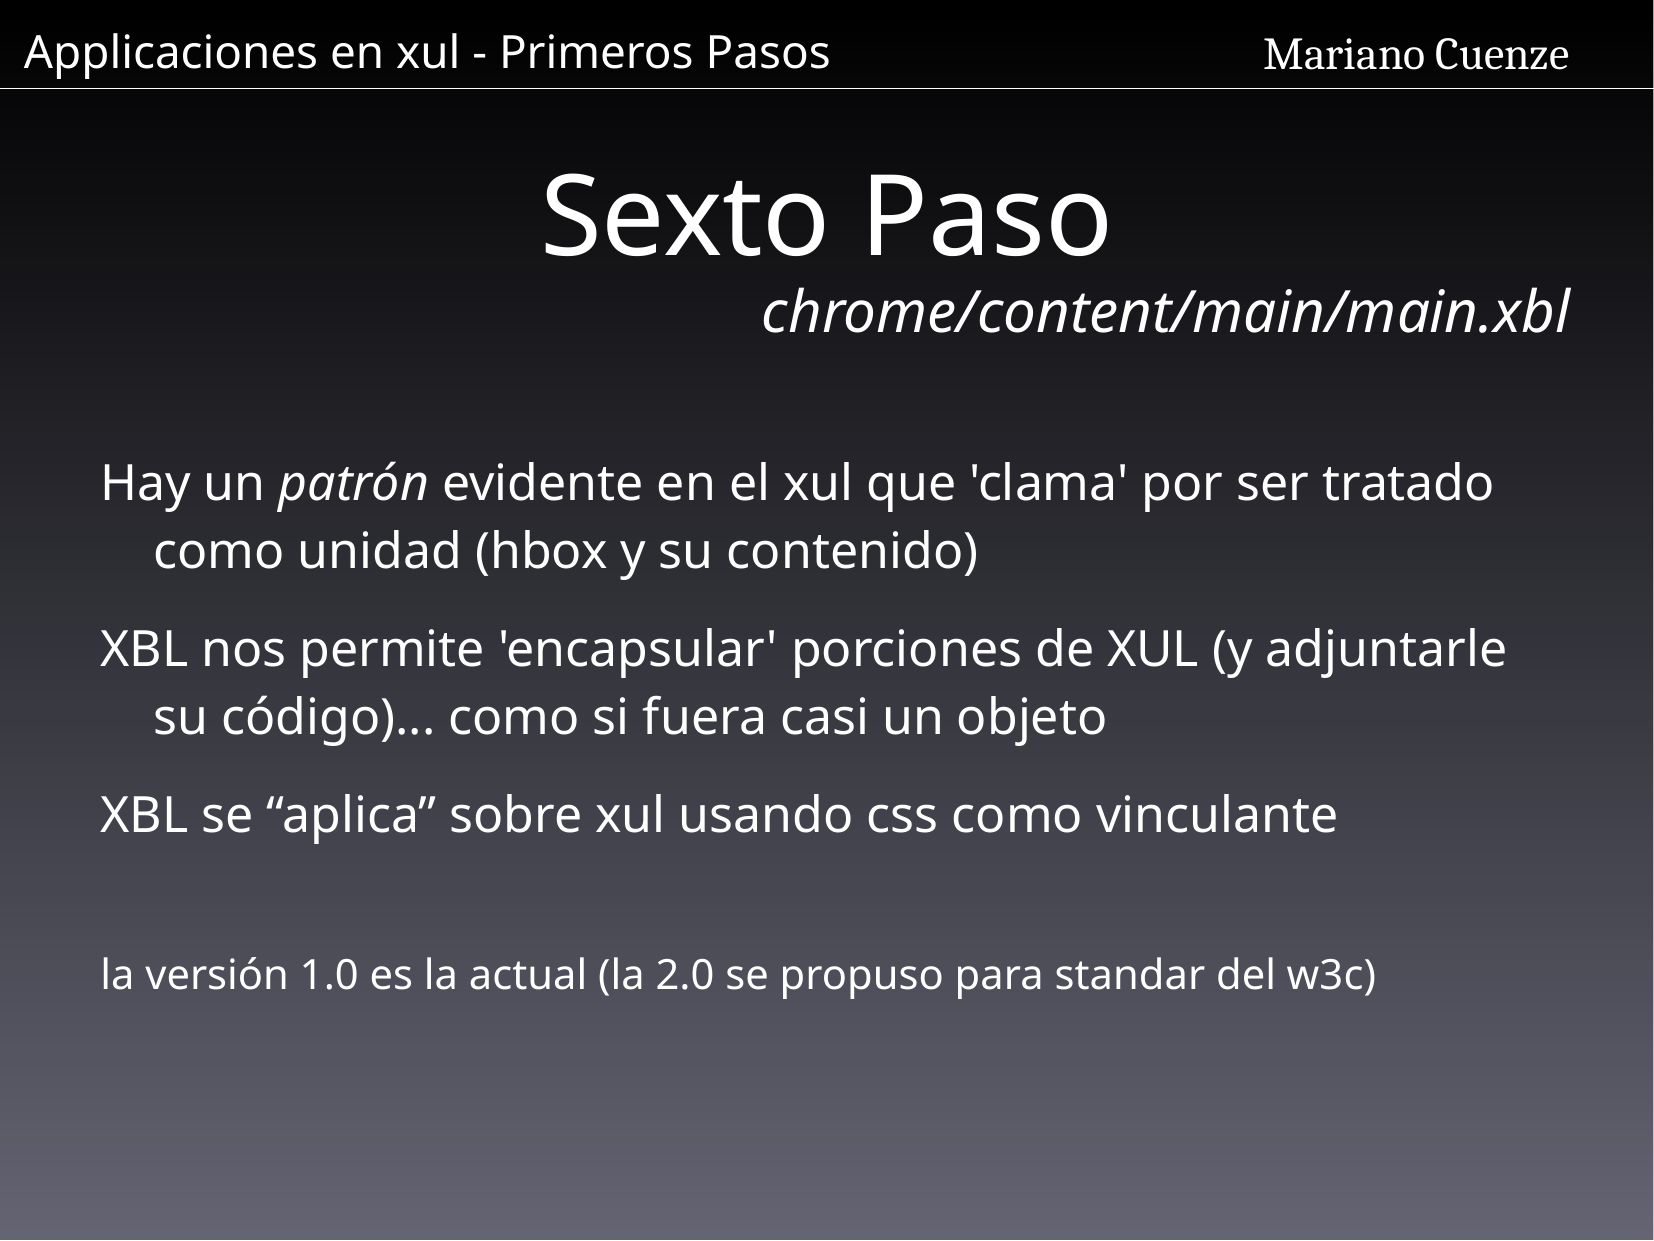

Applicaciones en xul - Primeros Pasos
Mariano Cuenze
# Sexto Paso
chrome/content/main/main.xbl
Hay un patrón evidente en el xul que 'clama' por ser tratado como unidad (hbox y su contenido)
XBL nos permite 'encapsular' porciones de XUL (y adjuntarle su código)... como si fuera casi un objeto
XBL se “aplica” sobre xul usando css como vinculante
la versión 1.0 es la actual (la 2.0 se propuso para standar del w3c)